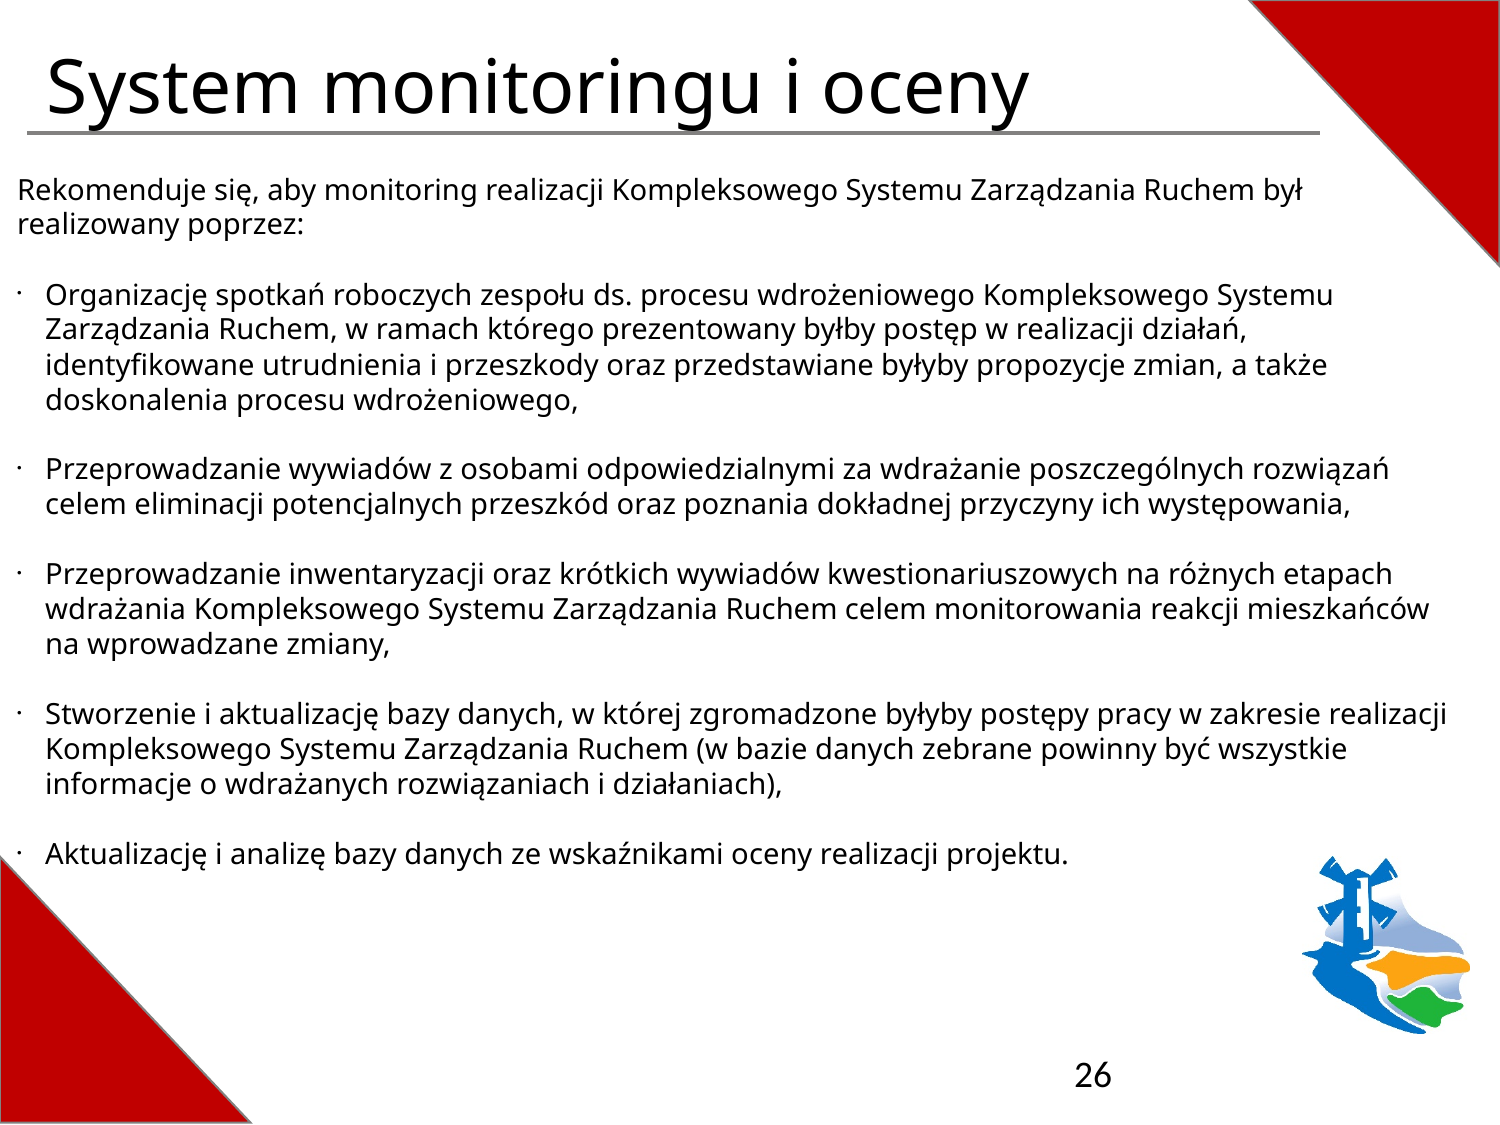

System monitoringu i oceny
Rekomenduje się, aby monitoring realizacji Kompleksowego Systemu Zarządzania Ruchem był realizowany poprzez:
Organizację spotkań roboczych zespołu ds. procesu wdrożeniowego Kompleksowego Systemu Zarządzania Ruchem, w ramach którego prezentowany byłby postęp w realizacji działań, identyfikowane utrudnienia i przeszkody oraz przedstawiane byłyby propozycje zmian, a także doskonalenia procesu wdrożeniowego,
Przeprowadzanie wywiadów z osobami odpowiedzialnymi za wdrażanie poszczególnych rozwiązań celem eliminacji potencjalnych przeszkód oraz poznania dokładnej przyczyny ich występowania,
Przeprowadzanie inwentaryzacji oraz krótkich wywiadów kwestionariuszowych na różnych etapach wdrażania Kompleksowego Systemu Zarządzania Ruchem celem monitorowania reakcji mieszkańców na wprowadzane zmiany,
Stworzenie i aktualizację bazy danych, w której zgromadzone byłyby postępy pracy w zakresie realizacji Kompleksowego Systemu Zarządzania Ruchem (w bazie danych zebrane powinny być wszystkie informacje o wdrażanych rozwiązaniach i działaniach),
Aktualizację i analizę bazy danych ze wskaźnikami oceny realizacji projektu.